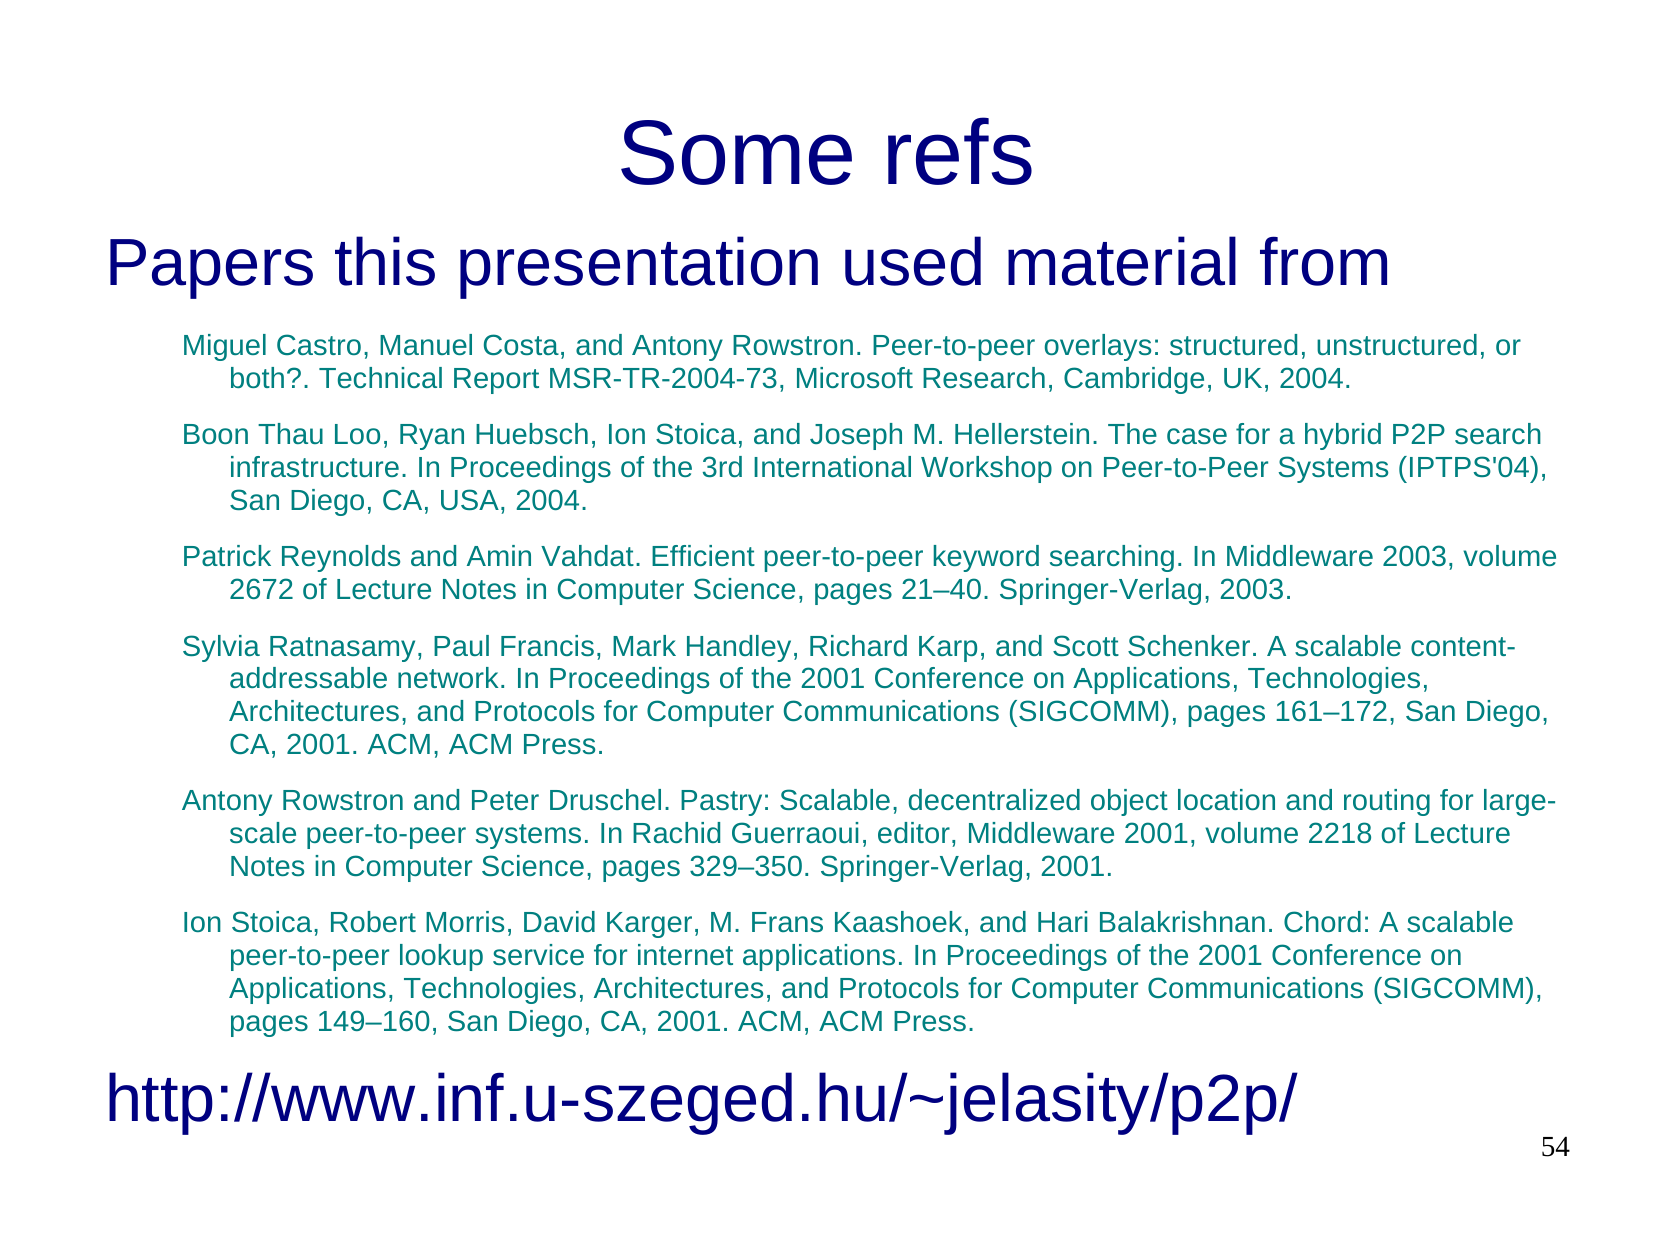

# Some refs
Papers this presentation used material from
Miguel Castro, Manuel Costa, and Antony Rowstron. Peer-to-peer overlays: structured, unstructured, or both?. Technical Report MSR-TR-2004-73, Microsoft Research, Cambridge, UK, 2004.
Boon Thau Loo, Ryan Huebsch, Ion Stoica, and Joseph M. Hellerstein. The case for a hybrid P2P search infrastructure. In Proceedings of the 3rd International Workshop on Peer-to-Peer Systems (IPTPS'04), San Diego, CA, USA, 2004.
Patrick Reynolds and Amin Vahdat. Efficient peer-to-peer keyword searching. In Middleware 2003, volume 2672 of Lecture Notes in Computer Science, pages 21–40. Springer-Verlag, 2003.
Sylvia Ratnasamy, Paul Francis, Mark Handley, Richard Karp, and Scott Schenker. A scalable content-addressable network. In Proceedings of the 2001 Conference on Applications, Technologies, Architectures, and Protocols for Computer Communications (SIGCOMM), pages 161–172, San Diego, CA, 2001. ACM, ACM Press.
Antony Rowstron and Peter Druschel. Pastry: Scalable, decentralized object location and routing for large-scale peer-to-peer systems. In Rachid Guerraoui, editor, Middleware 2001, volume 2218 of Lecture Notes in Computer Science, pages 329–350. Springer-Verlag, 2001.
Ion Stoica, Robert Morris, David Karger, M. Frans Kaashoek, and Hari Balakrishnan. Chord: A scalable peer-to-peer lookup service for internet applications. In Proceedings of the 2001 Conference on Applications, Technologies, Architectures, and Protocols for Computer Communications (SIGCOMM), pages 149–160, San Diego, CA, 2001. ACM, ACM Press.
http://www.inf.u-szeged.hu/~jelasity/p2p/
54